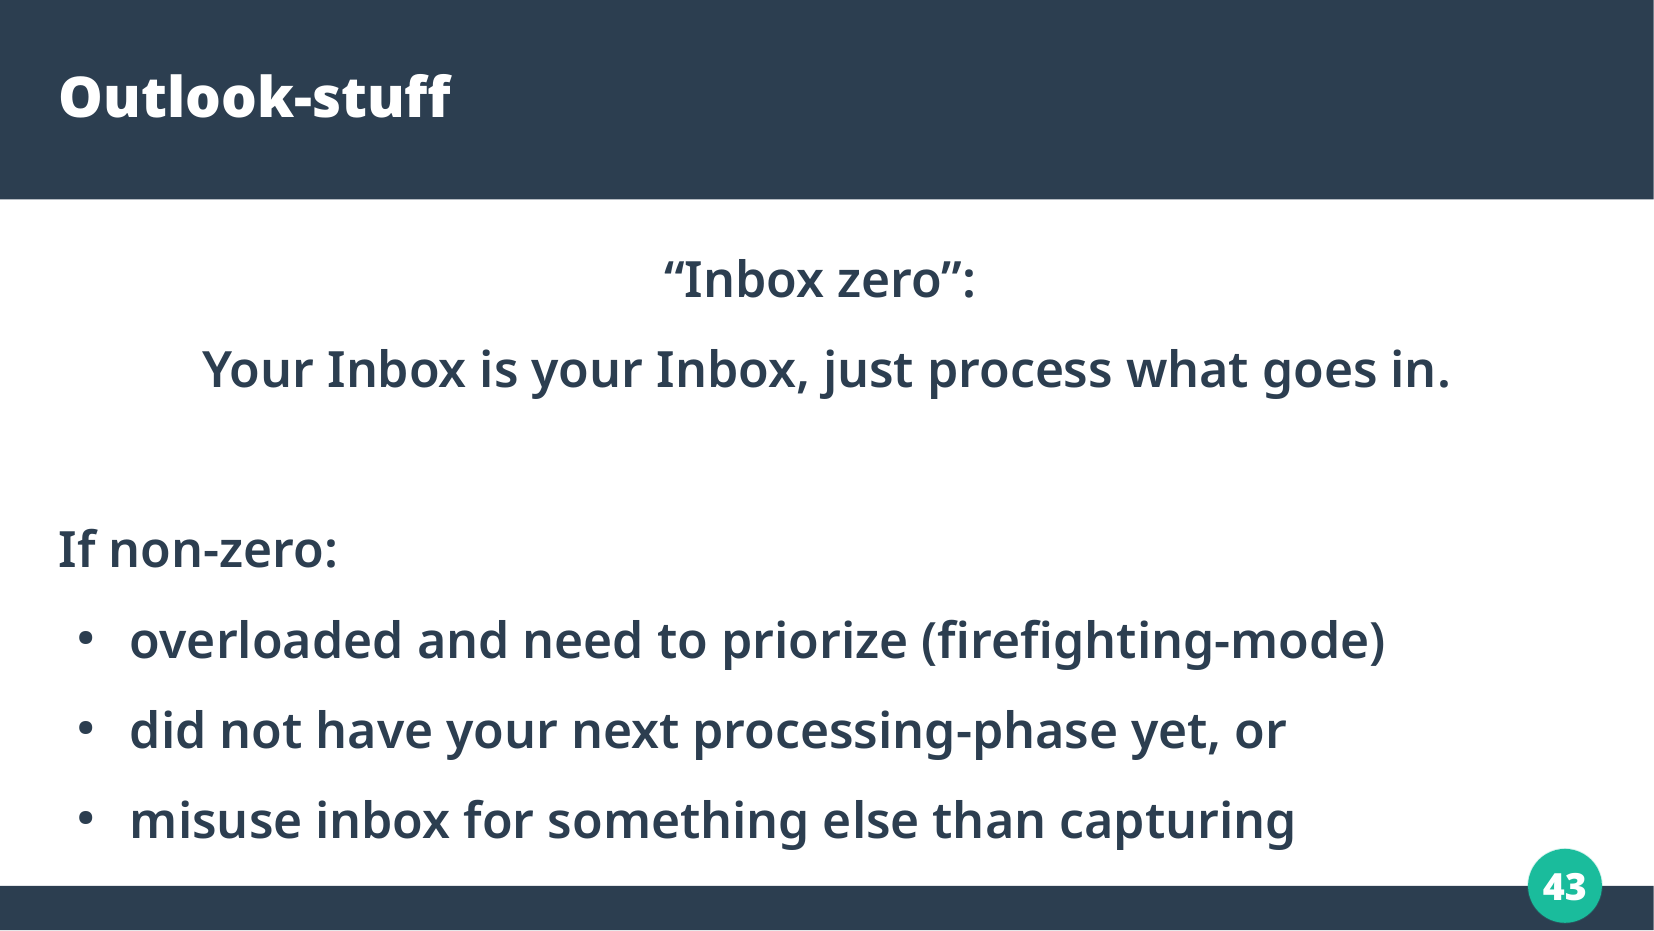

# Outlook-stuff
“Inbox zero”:
Your Inbox is your Inbox, just process what goes in.
If non-zero:
overloaded and need to priorize (firefighting-mode)
did not have your next processing-phase yet, or
misuse inbox for something else than capturing